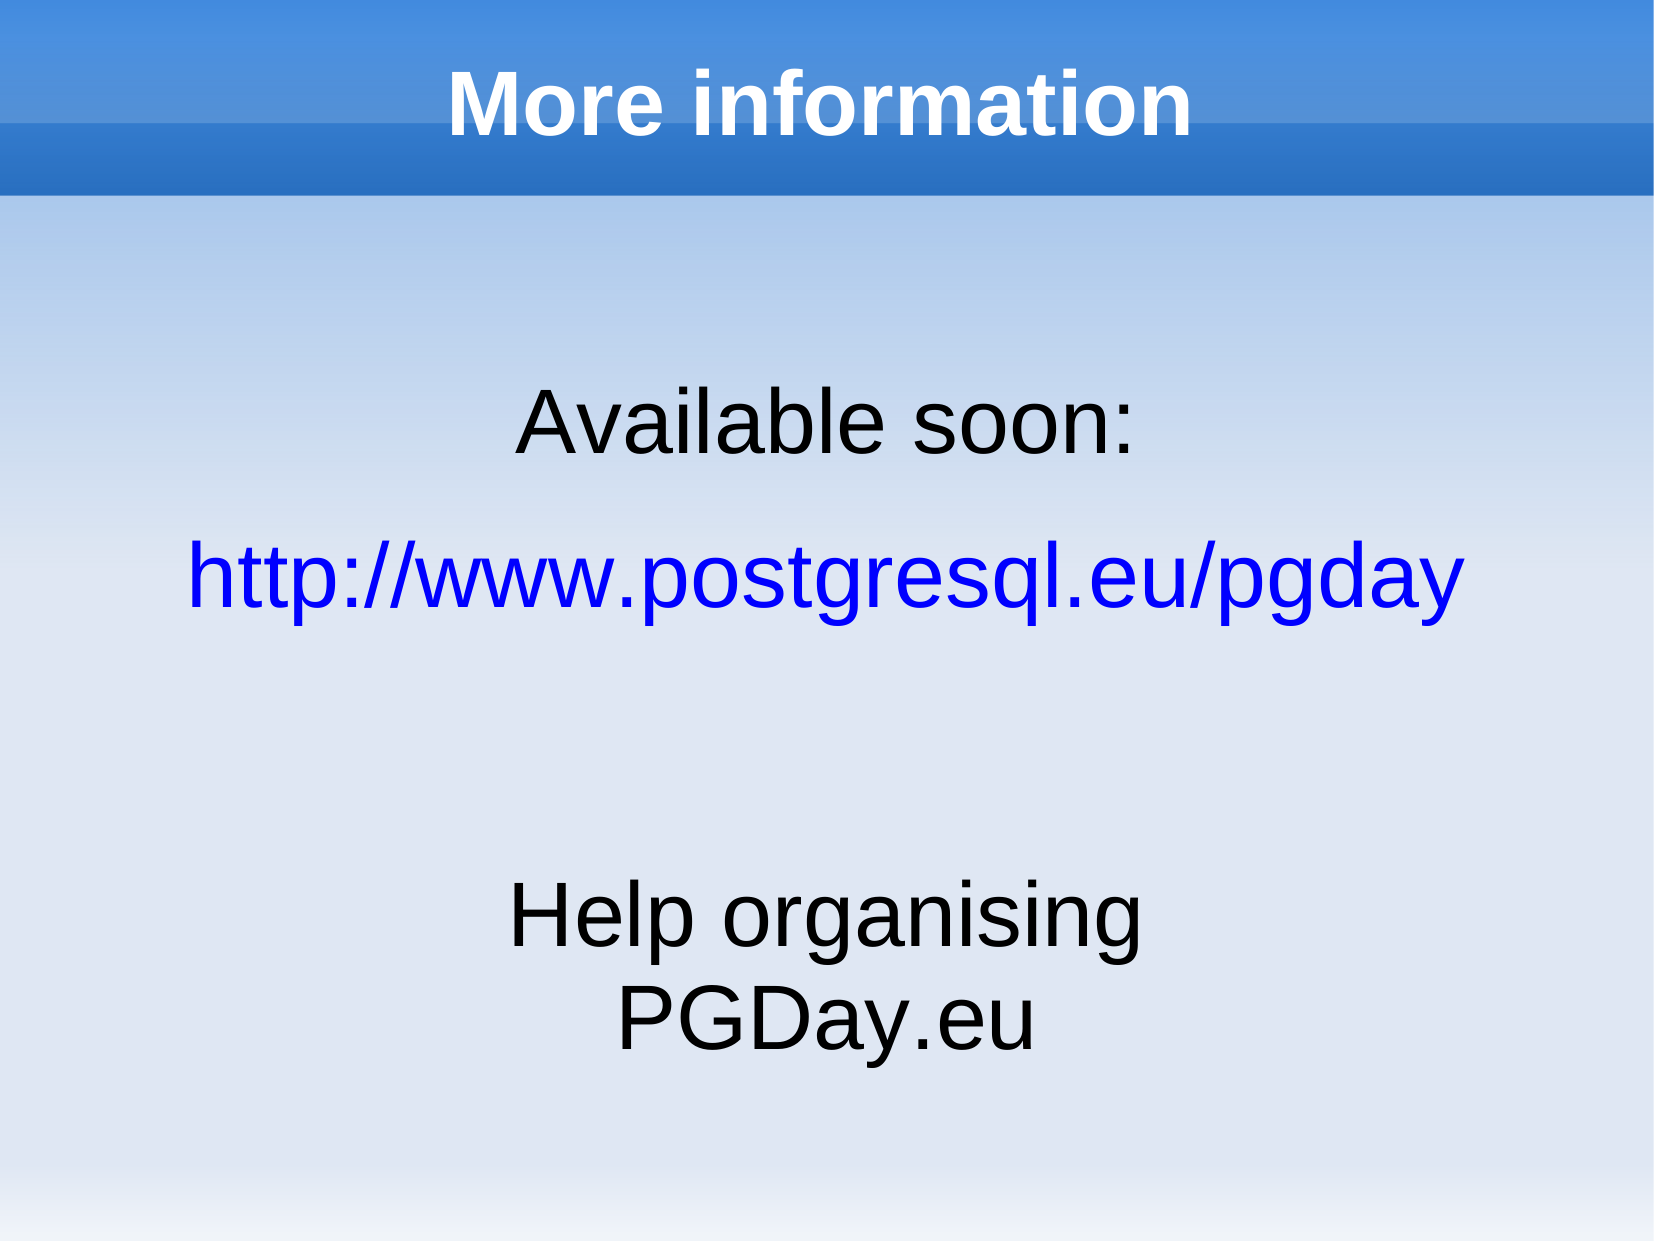

# More information
Available soon:
http://www.postgresql.eu/pgday
Help organising
PGDay.eu